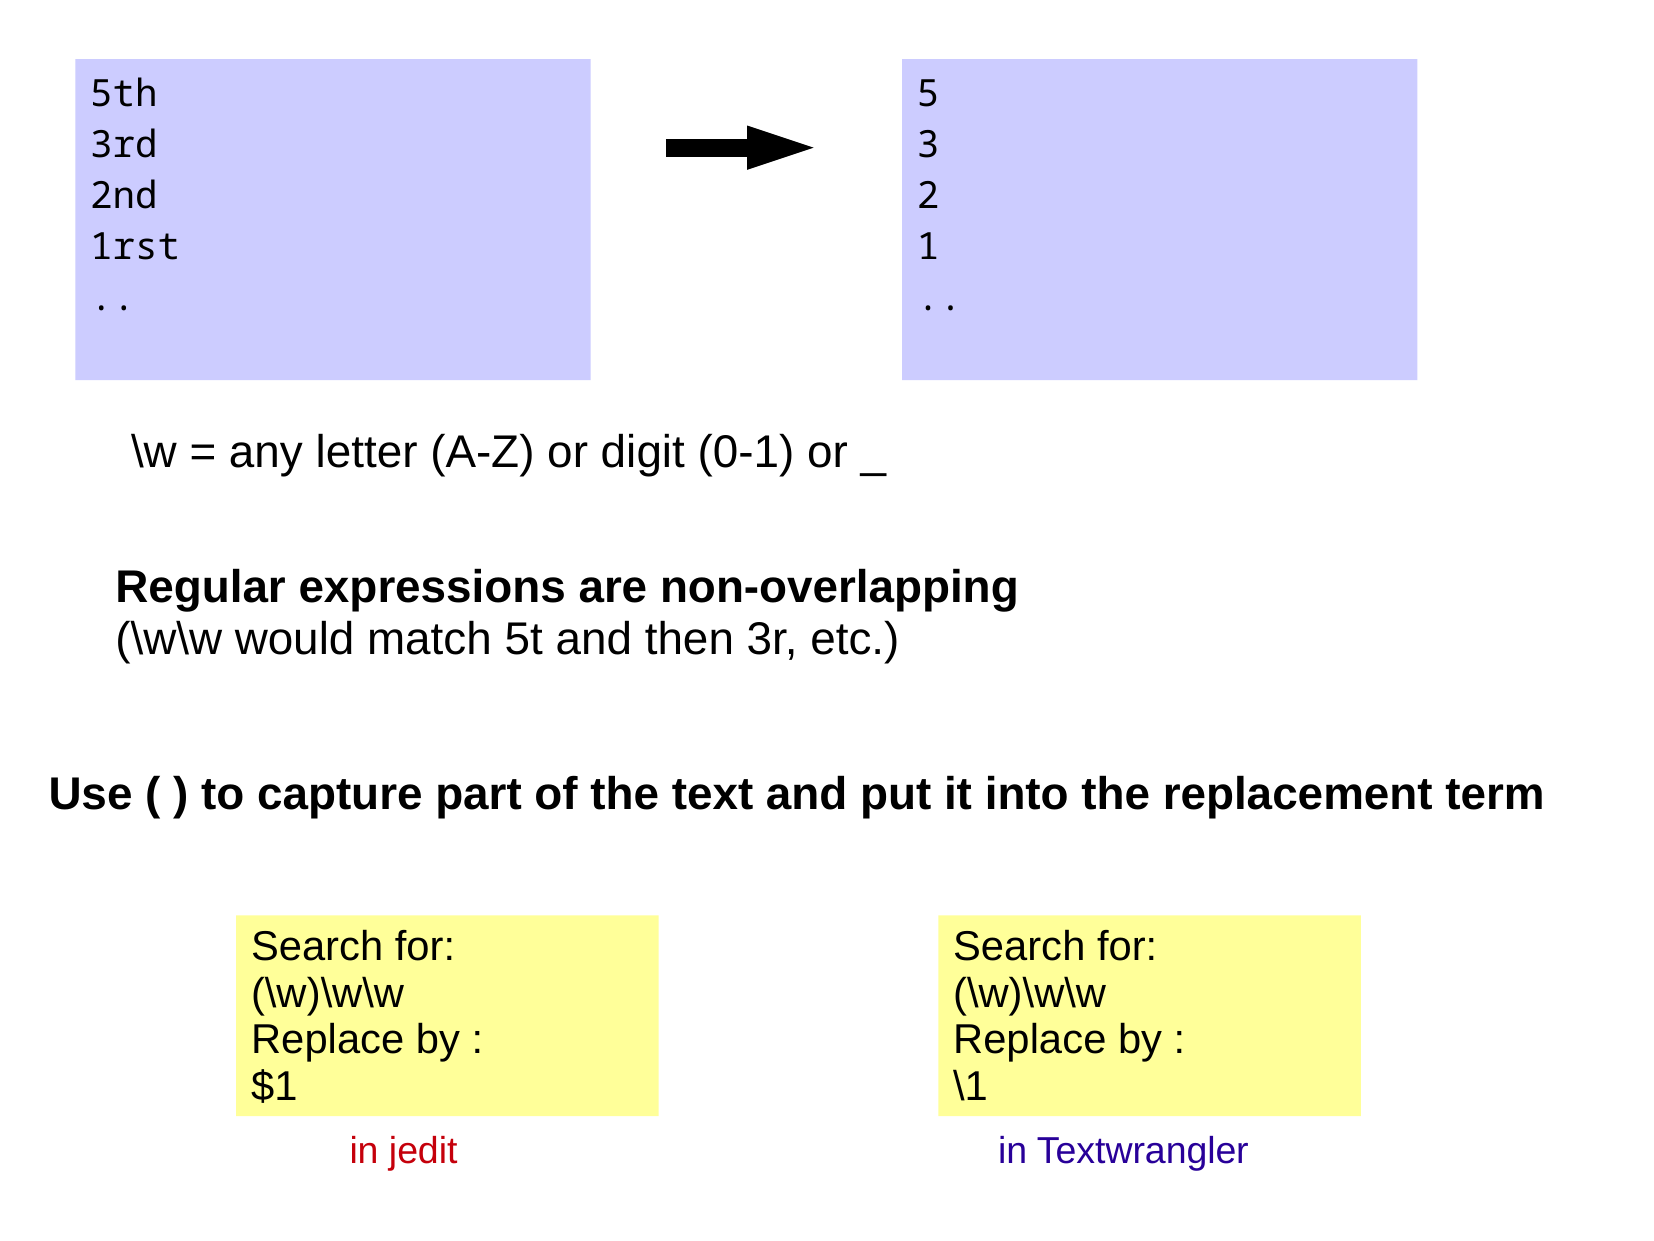

5th
3rd
2nd
1rst
..
5
3
2
1
..
\w = any letter (A-Z) or digit (0-1) or _
Regular expressions are non-overlapping
(\w\w would match 5t and then 3r, etc.)
Use ( ) to capture part of the text and put it into the replacement term
Search for:
(\w)\w\w
Replace by :
$1
Search for:
(\w)\w\w
Replace by :
\1
in jedit
in Textwrangler